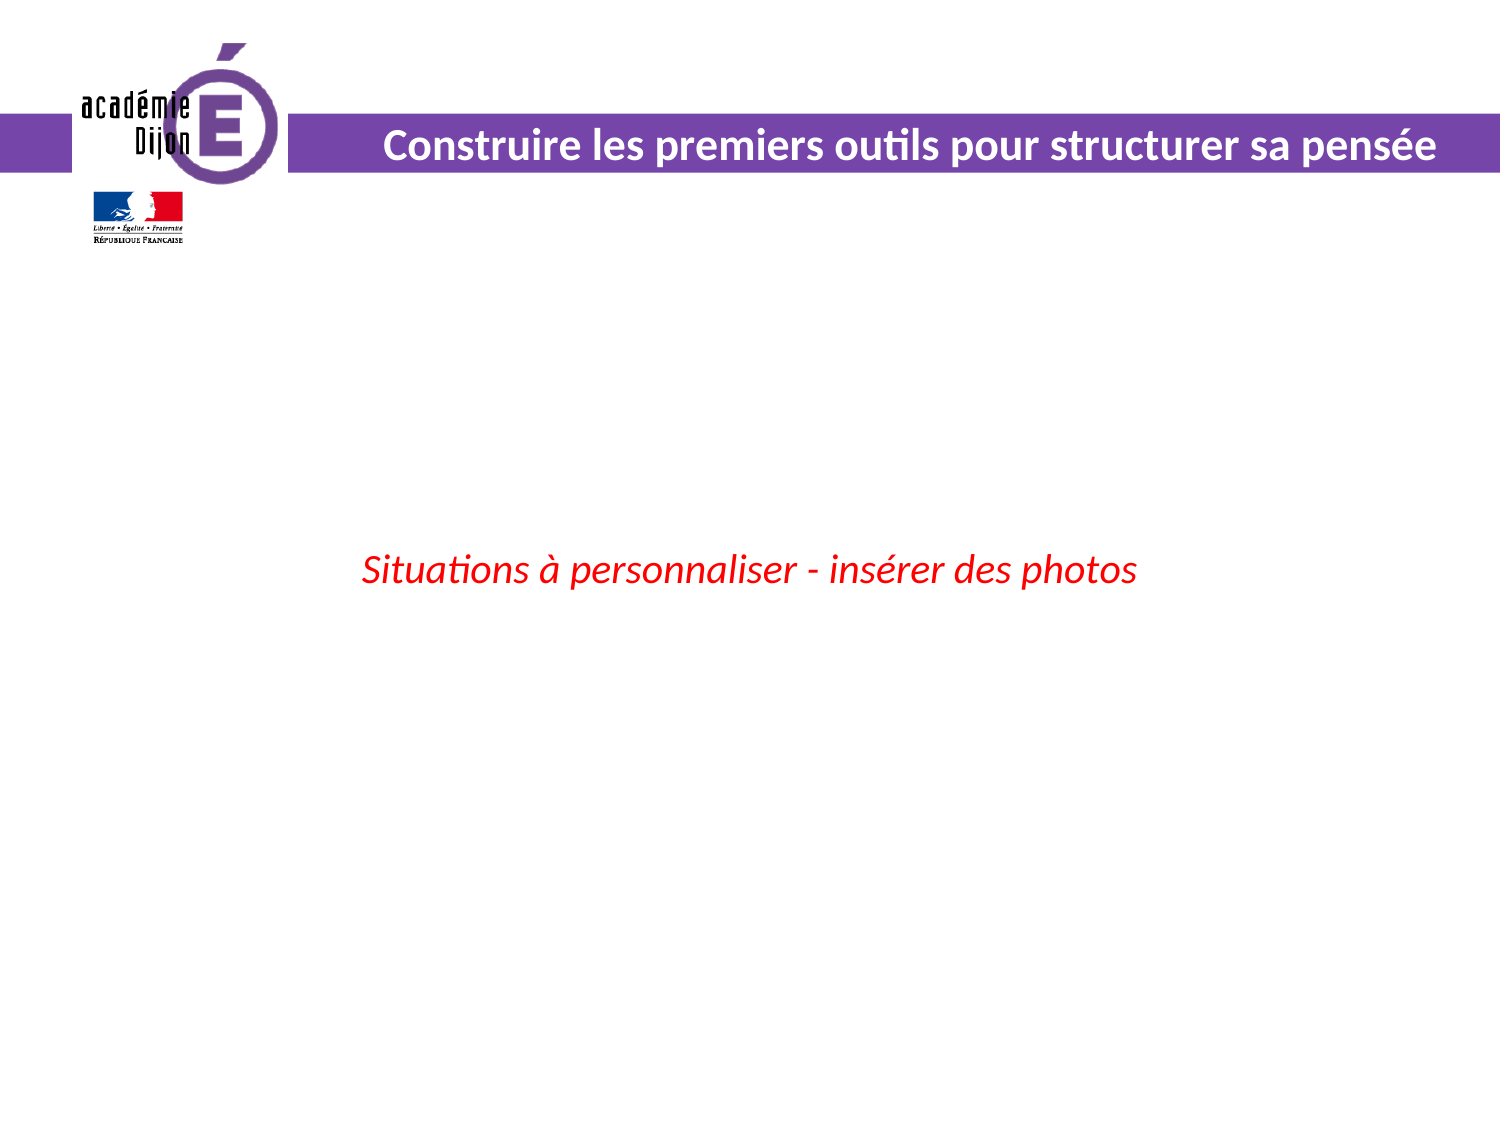

#
Construire les premiers outils pour structurer sa pensée
Situations à personnaliser - insérer des photos